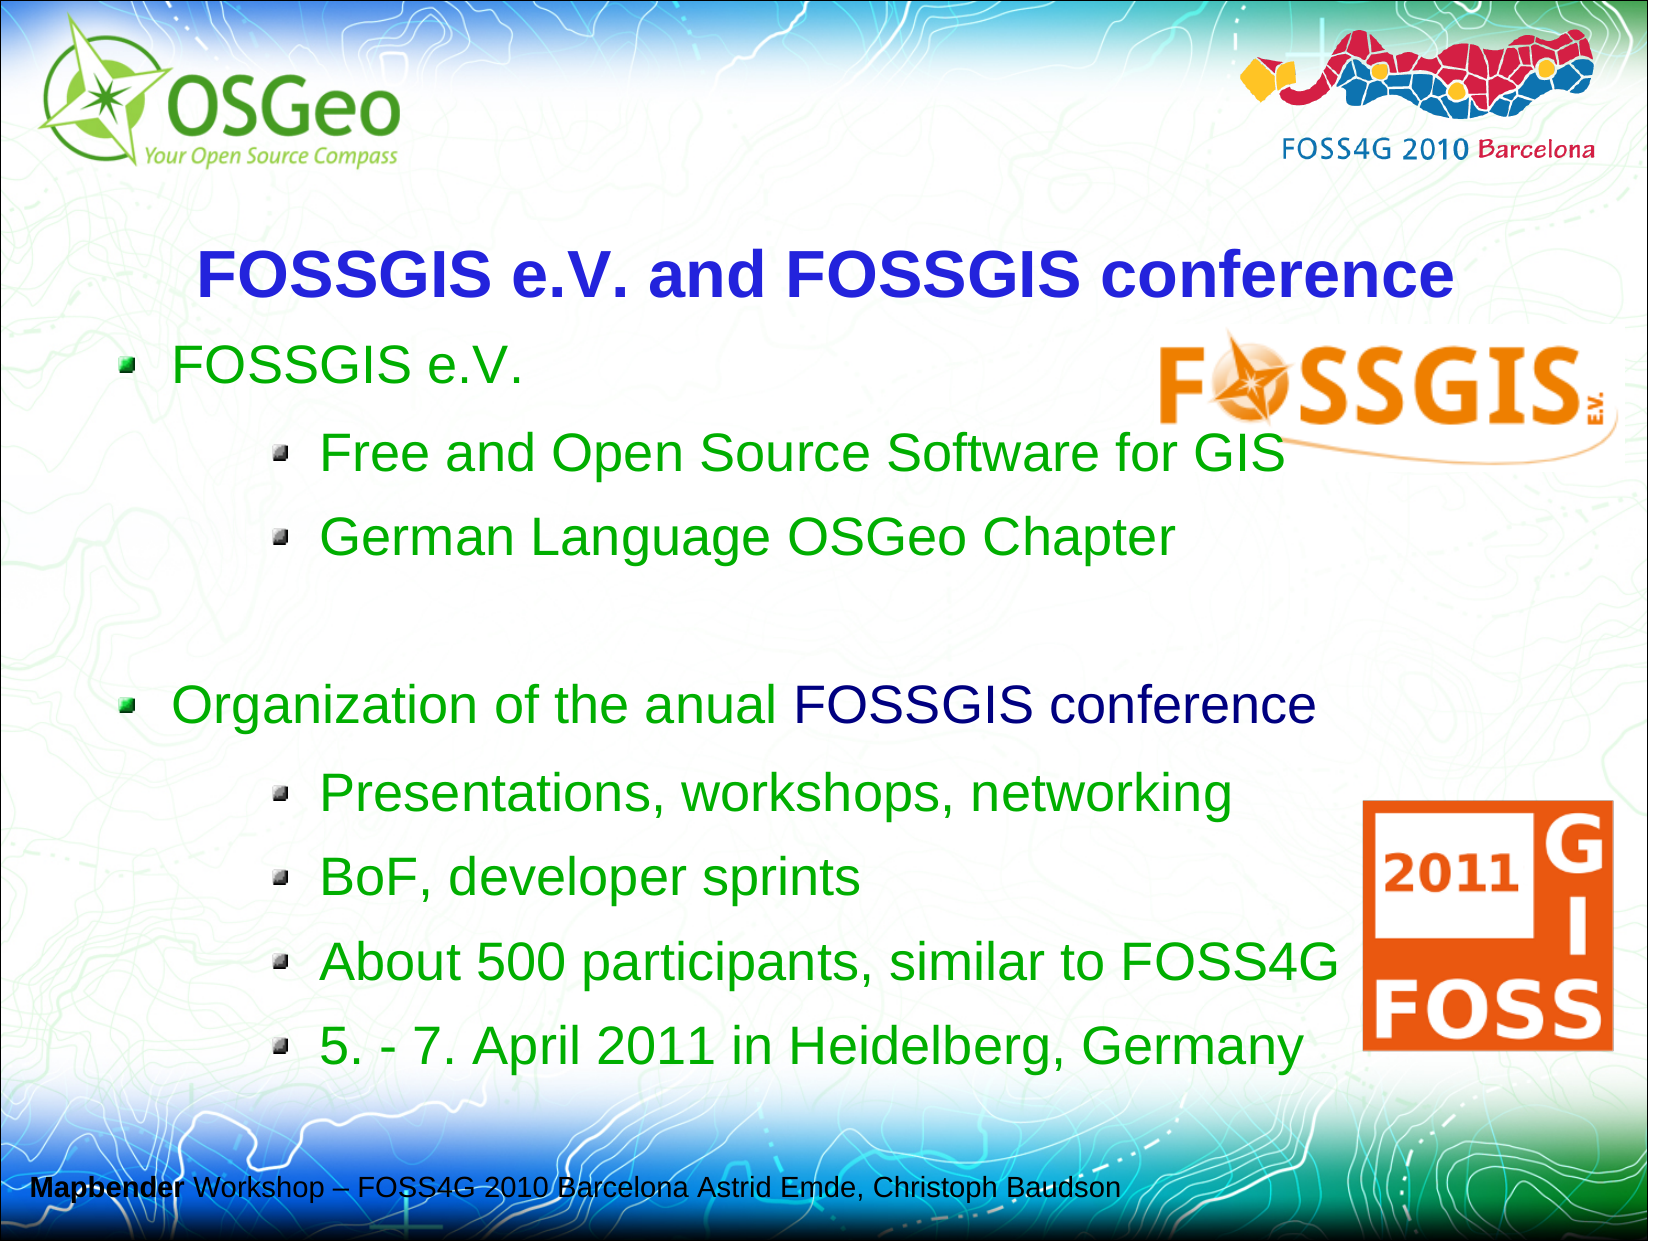

# FOSSGIS e.V. and FOSSGIS conference
FOSSGIS e.V.
Free and Open Source Software for GIS
German Language OSGeo Chapter
Organization of the anual FOSSGIS conference
Presentations, workshops, networking
BoF, developer sprints
About 500 participants, similar to FOSS4G
5. - 7. April 2011 in Heidelberg, Germany